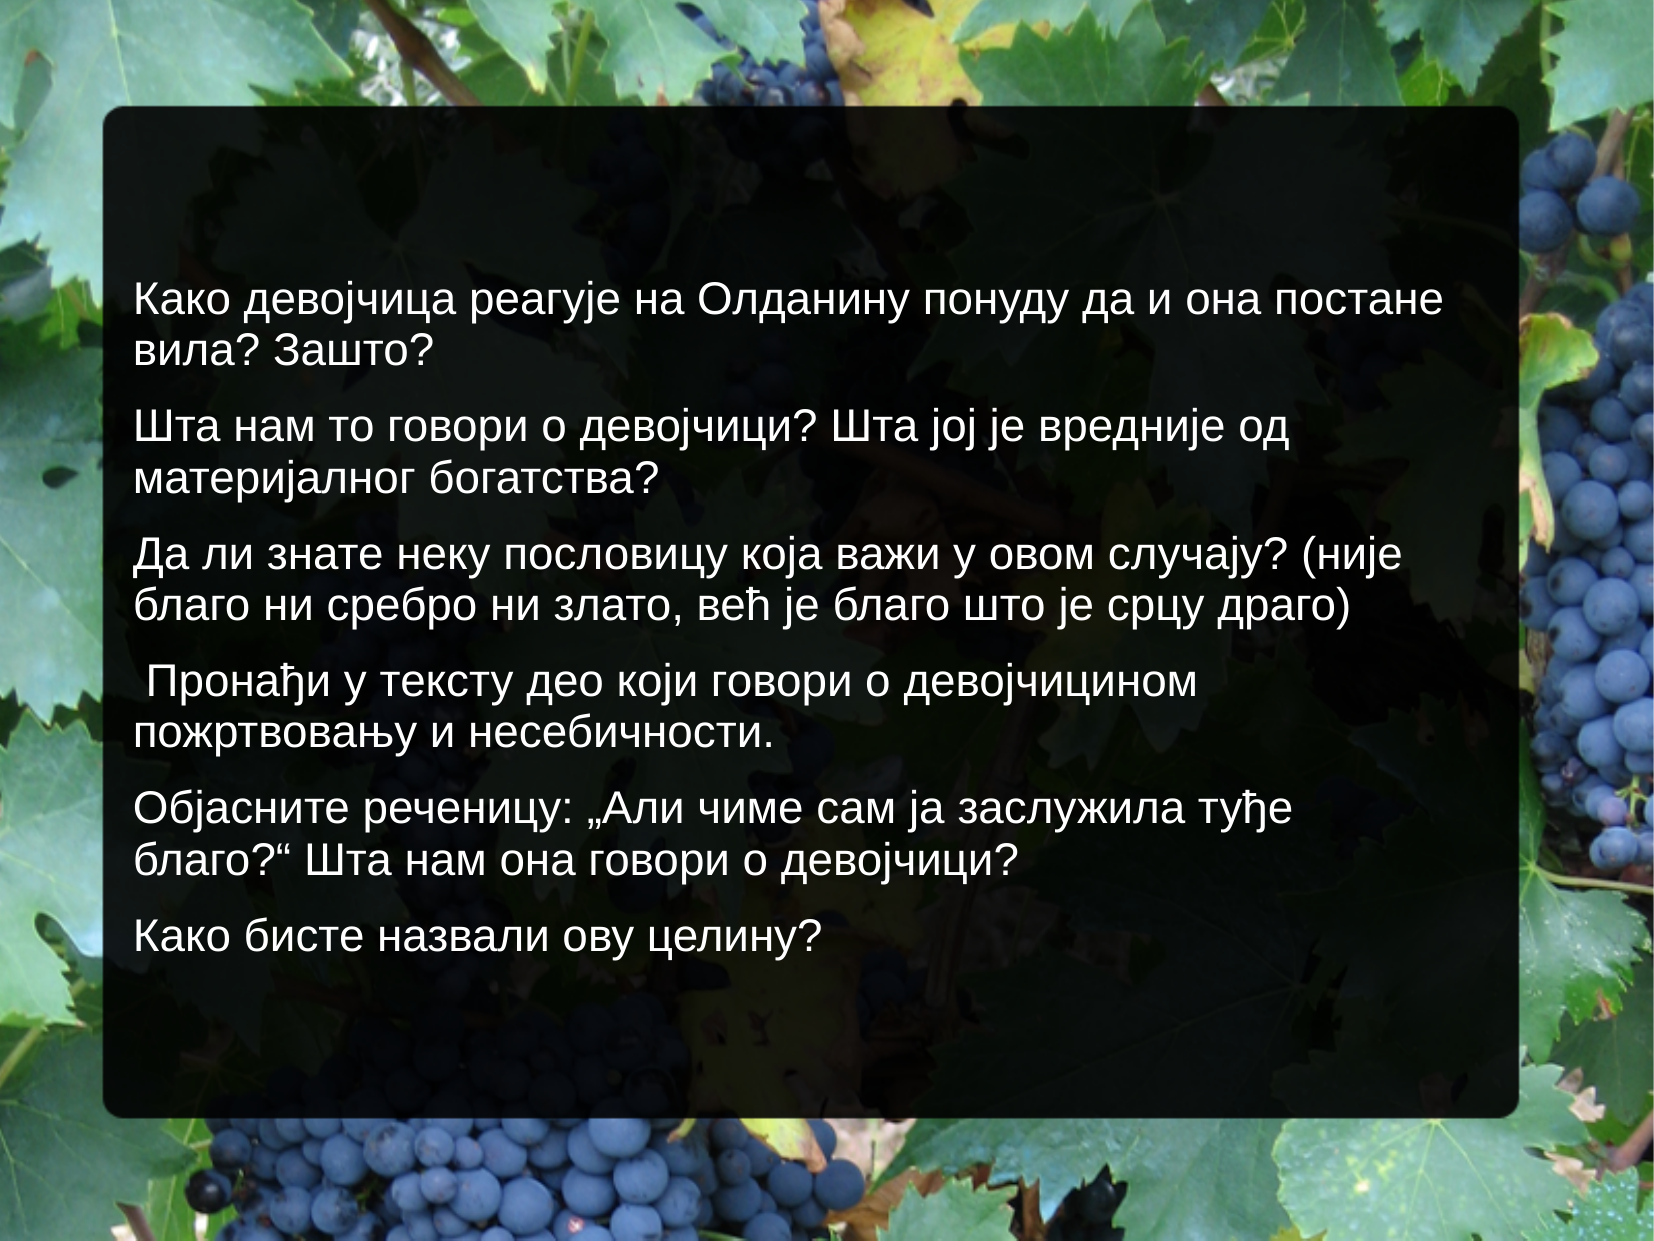

Како девојчица реагује на Олданину понуду да и она постане вила? Зашто?
Шта нам то говори о девојчици? Шта јој је вредније од материјалног богатства?
Да ли знате неку пословицу која важи у овом случају? (није благо ни сребро ни злато, већ је благо што је срцу драго)
 Пронађи у тексту део који говори о девојчицином пожртвовању и несебичности.
Објасните реченицу: „Али чиме сам ја заслужила туђе благо?“ Шта нам она говори о девојчици?
Како бисте назвали ову целину?